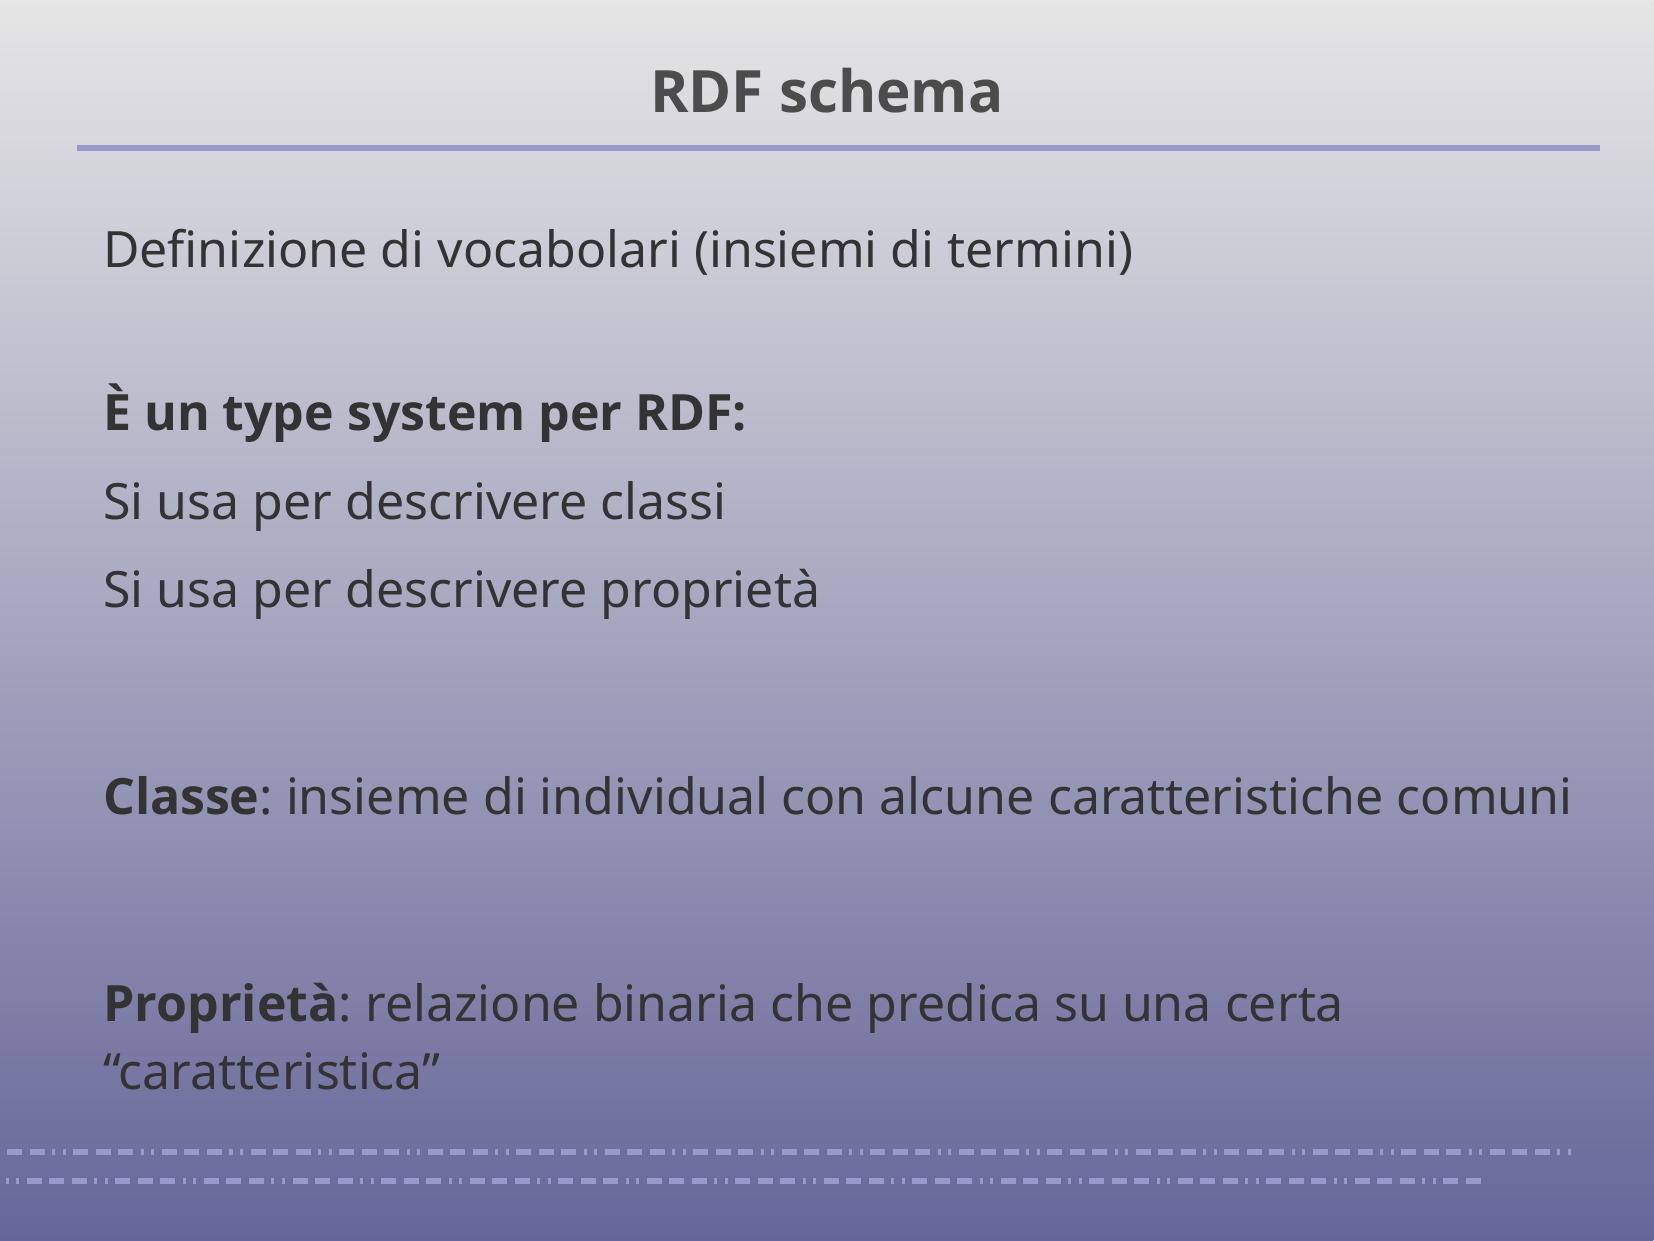

RDF schema
Definizione di vocabolari (insiemi di termini)
È un type system per RDF:
Si usa per descrivere classi
Si usa per descrivere proprietà
Classe: insieme di individual con alcune caratteristiche comuni
Proprietà: relazione binaria che predica su una certa “caratteristica”